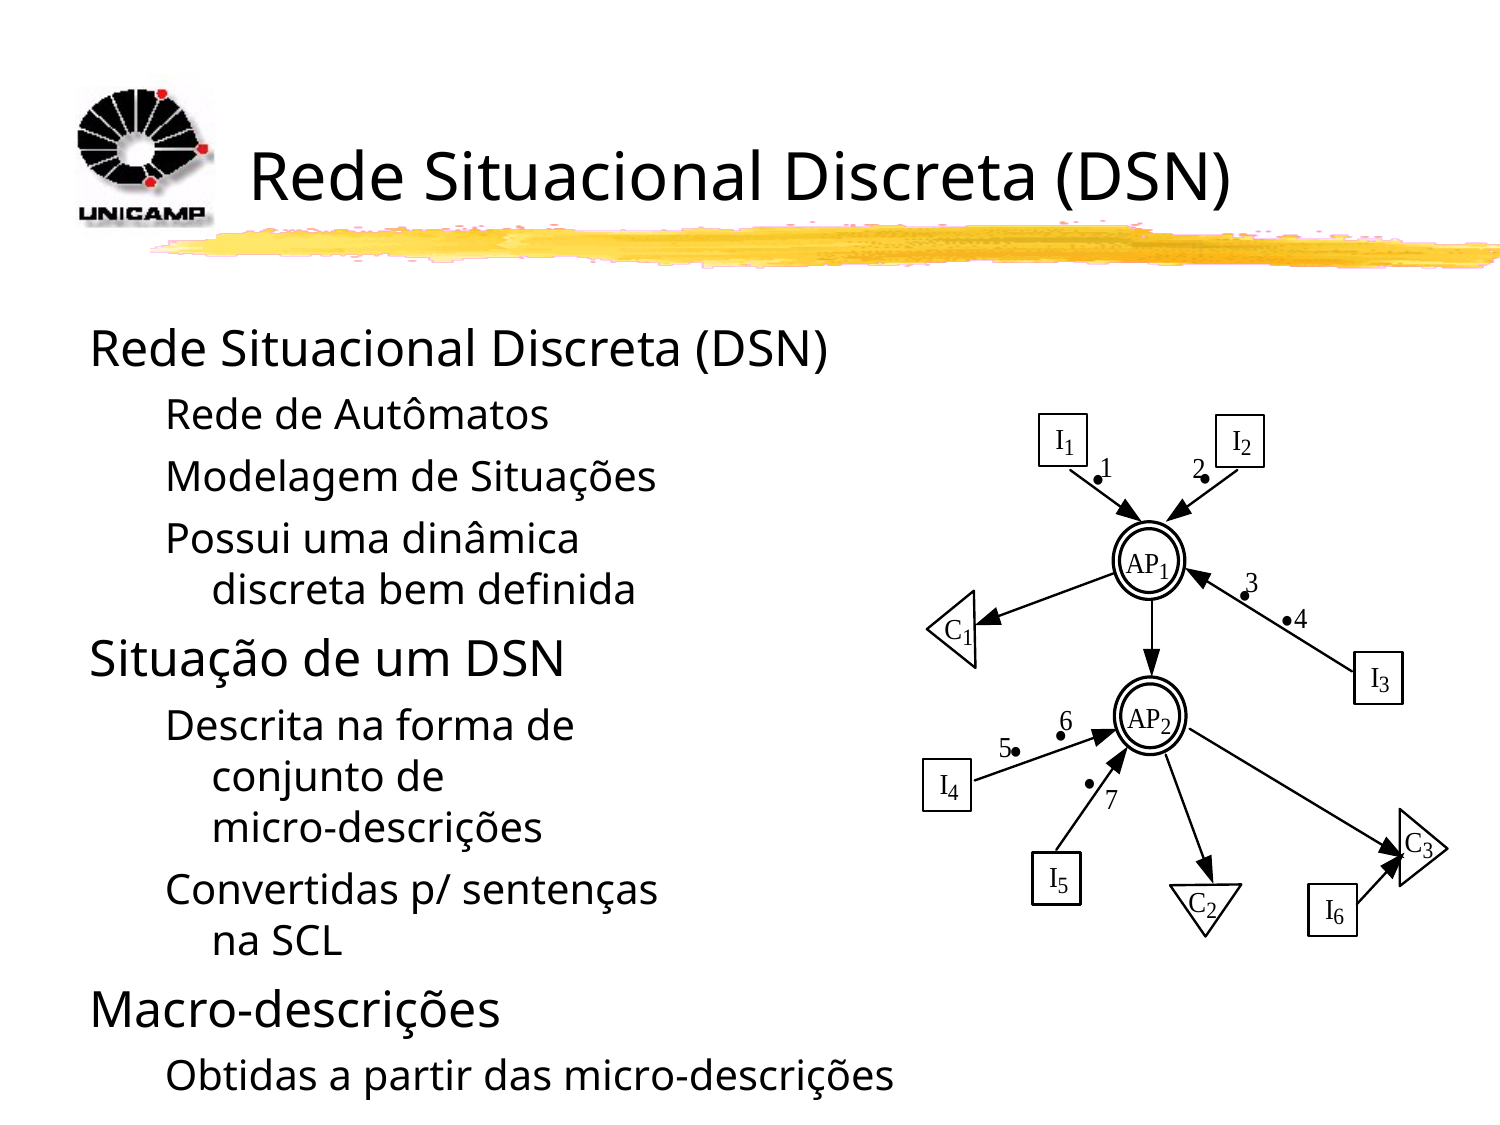

# Rede Situacional Discreta (DSN)
Rede Situacional Discreta (DSN)
Rede de Autômatos
Modelagem de Situações
Possui uma dinâmica
discreta bem definida
Situação de um DSN
Descrita na forma de
conjunto de
micro-descrições
Convertidas p/ sentenças
na SCL
Macro-descrições
Obtidas a partir das micro-descrições